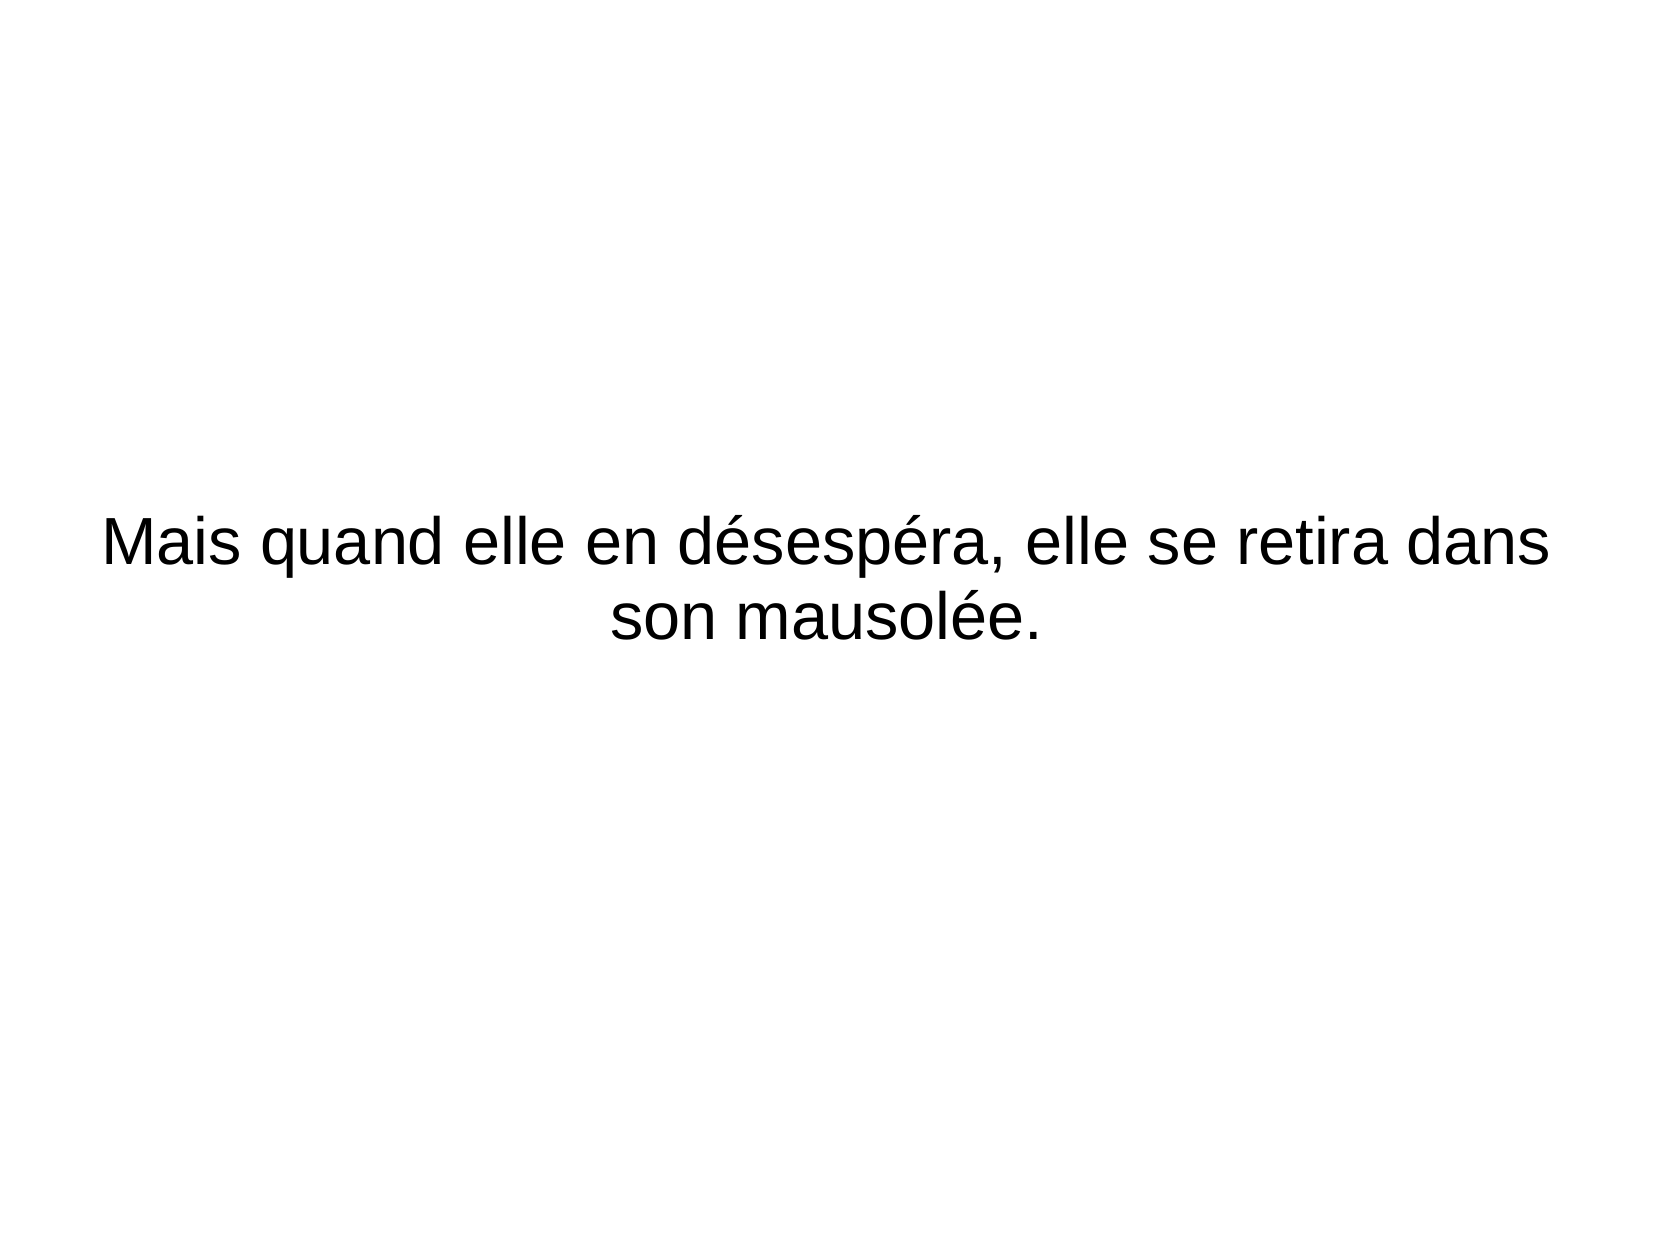

# Mais quand elle en désespéra, elle se retira dans son mausolée.